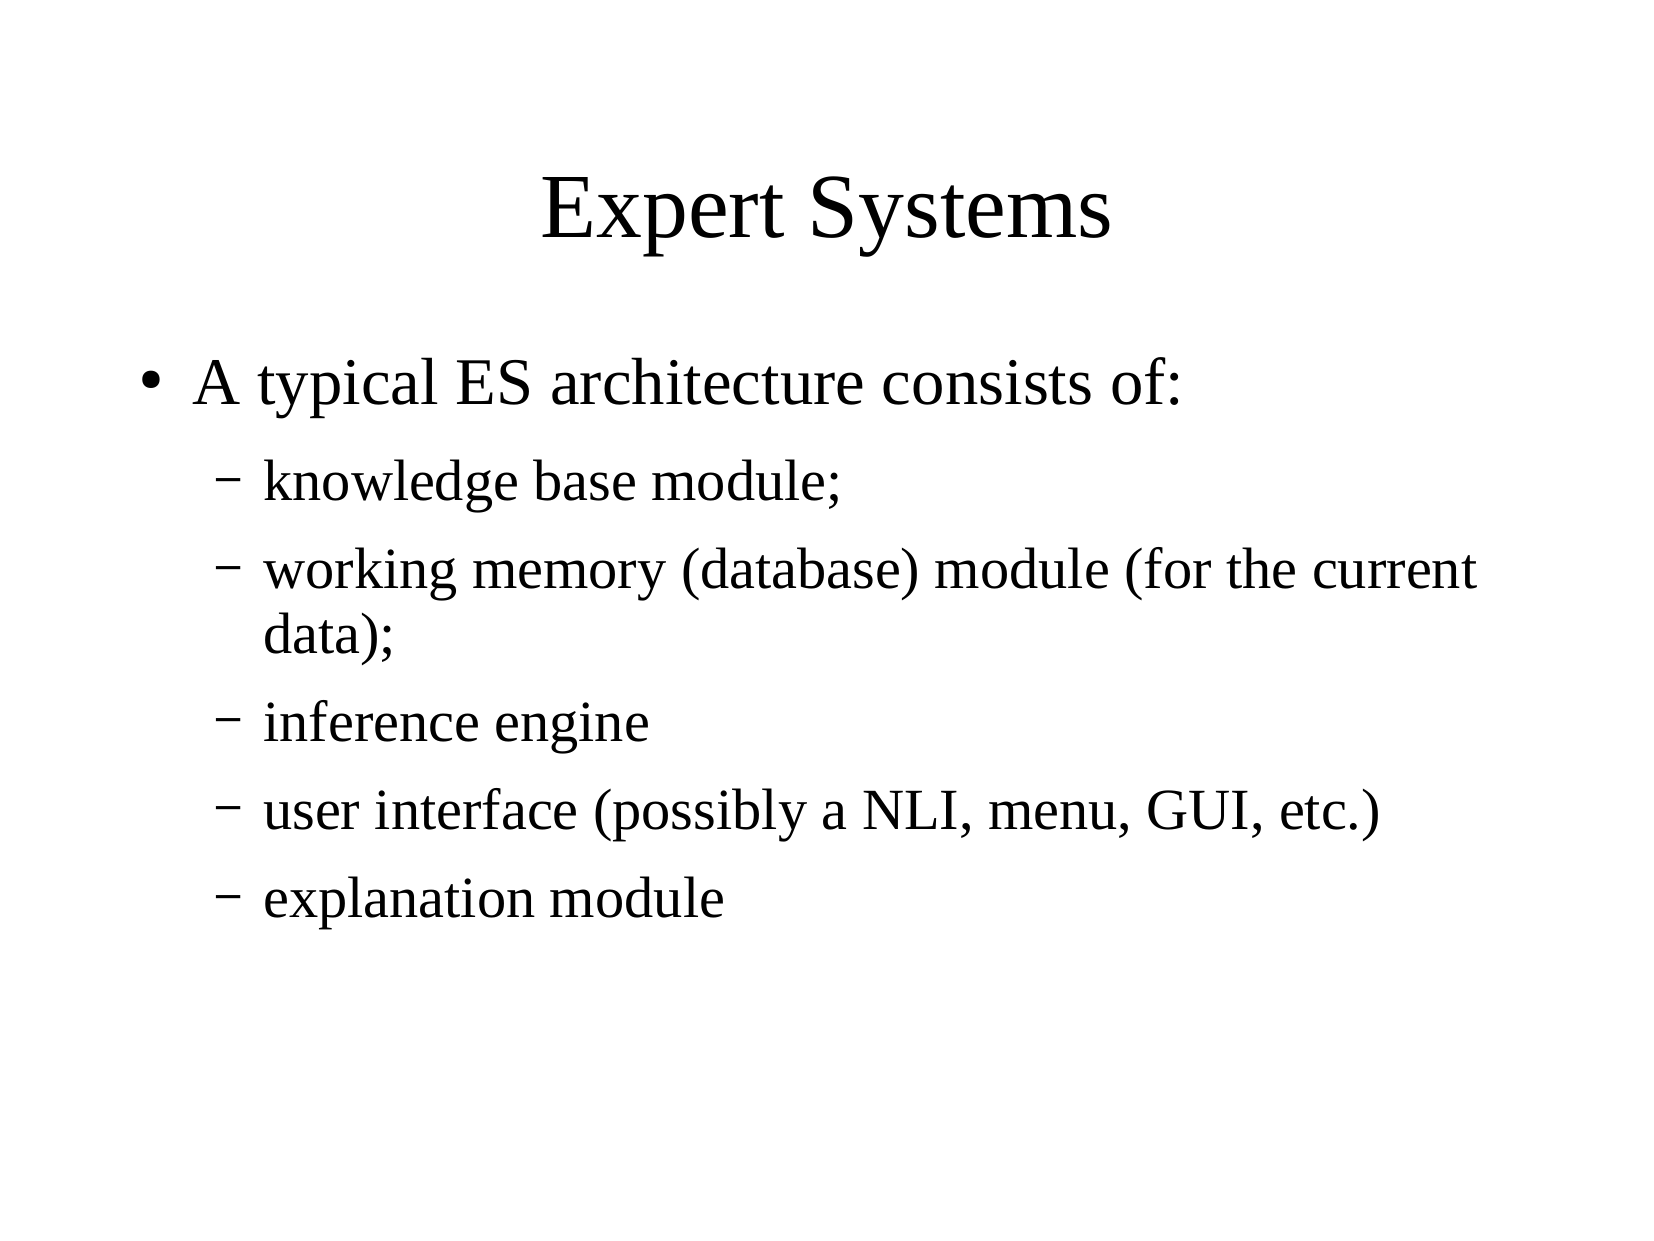

# Expert Systems
A typical ES architecture consists of:
knowledge base module;
working memory (database) module (for the current data);
inference engine
user interface (possibly a NLI, menu, GUI, etc.)
explanation module